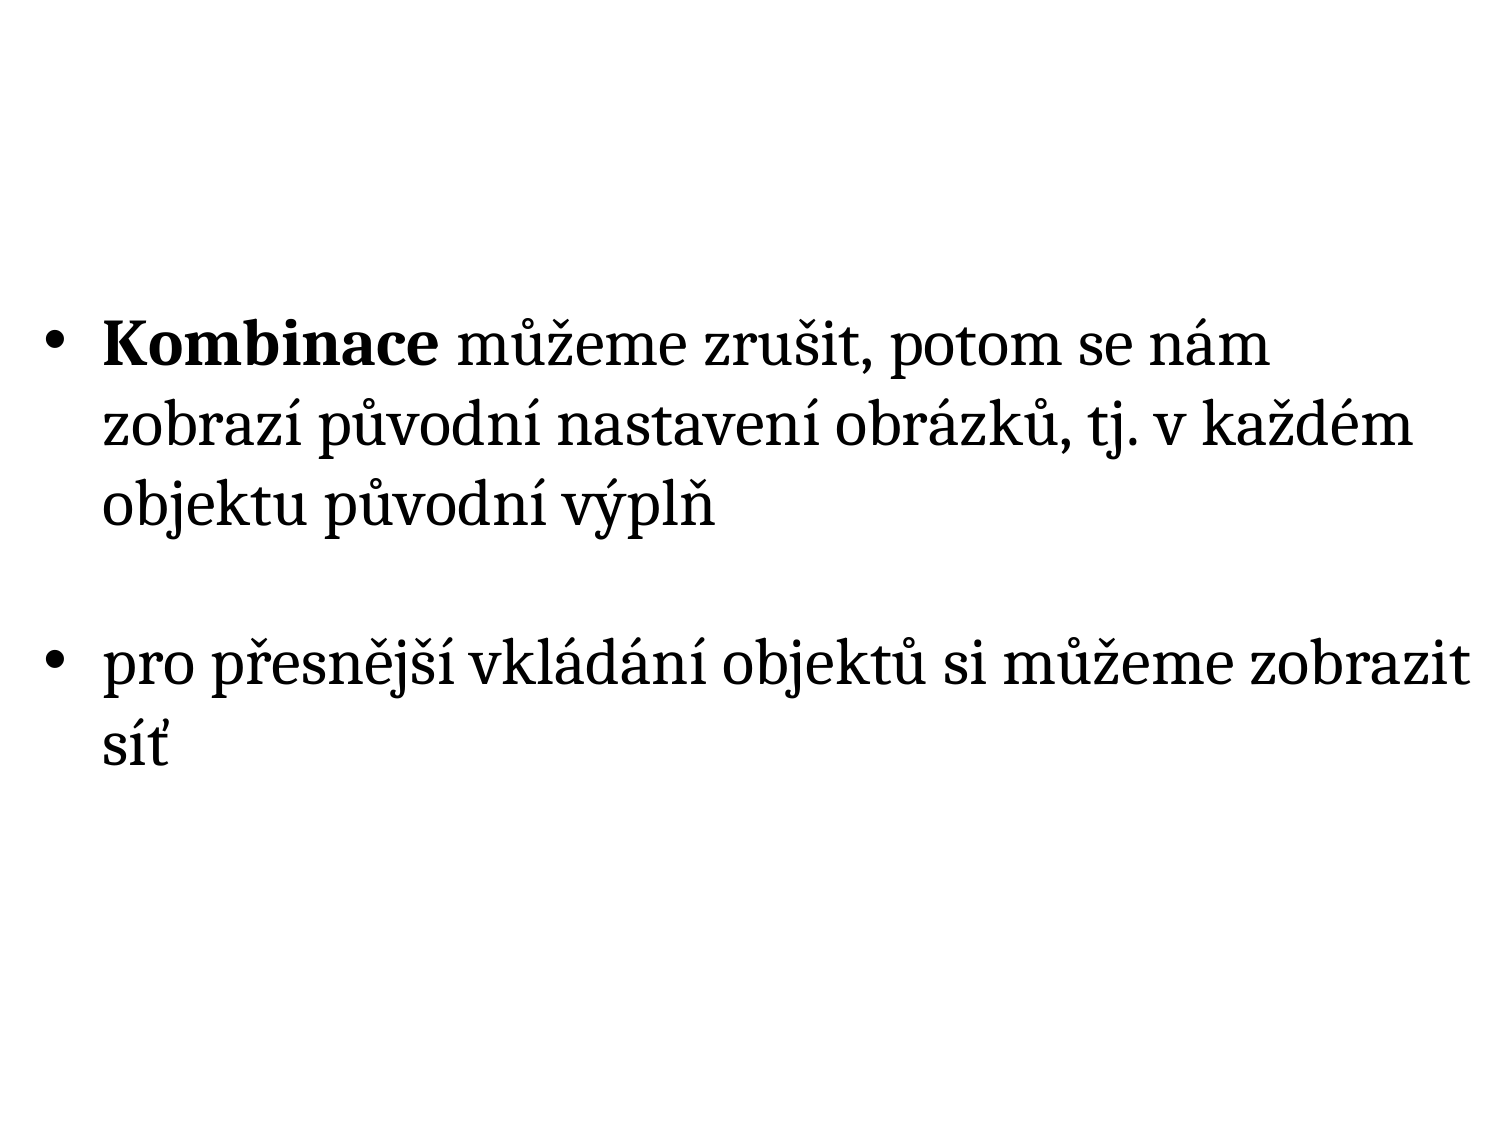

Kombinace můžeme zrušit, potom se nám zobrazí původní nastavení obrázků, tj. v každém objektu původní výplň
pro přesnější vkládání objektů si můžeme zobrazit síť